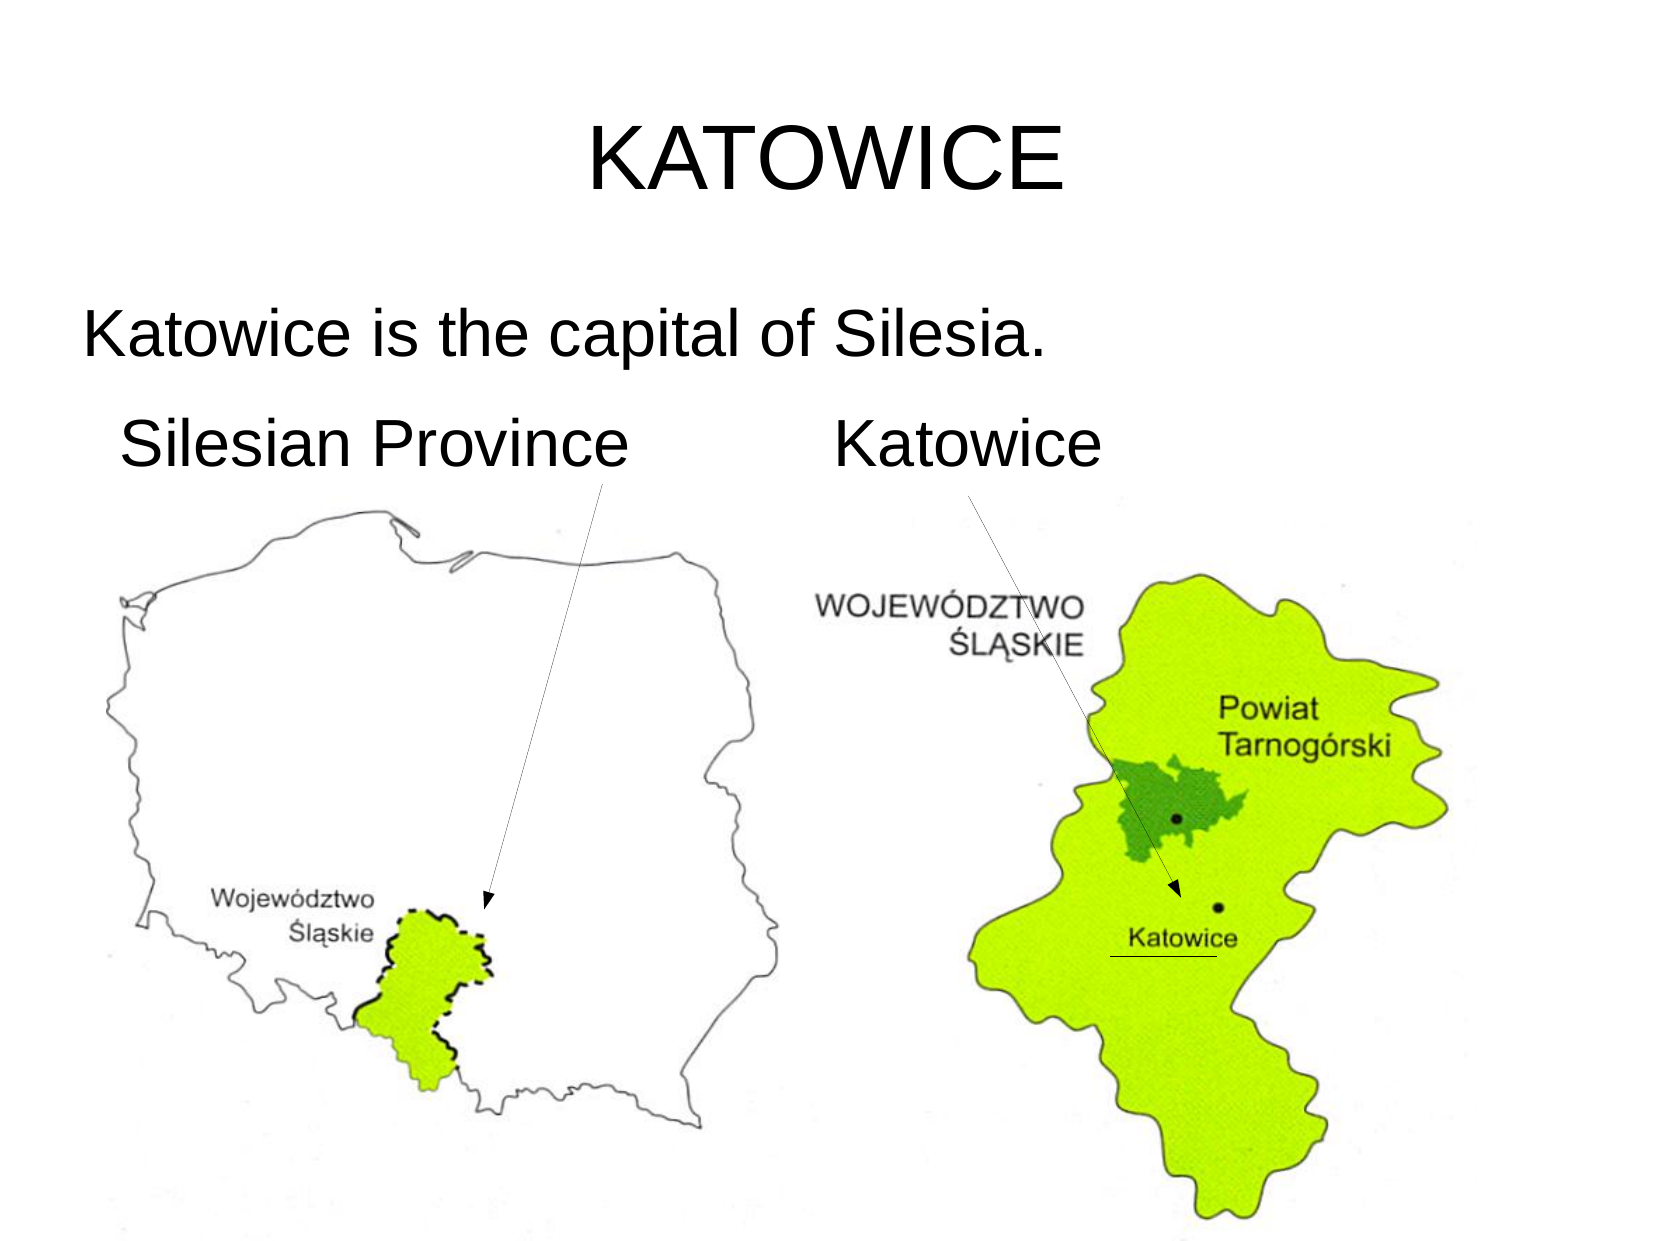

# KATOWICE
Katowice is the capital of Silesia.
 Silesian Province Katowice